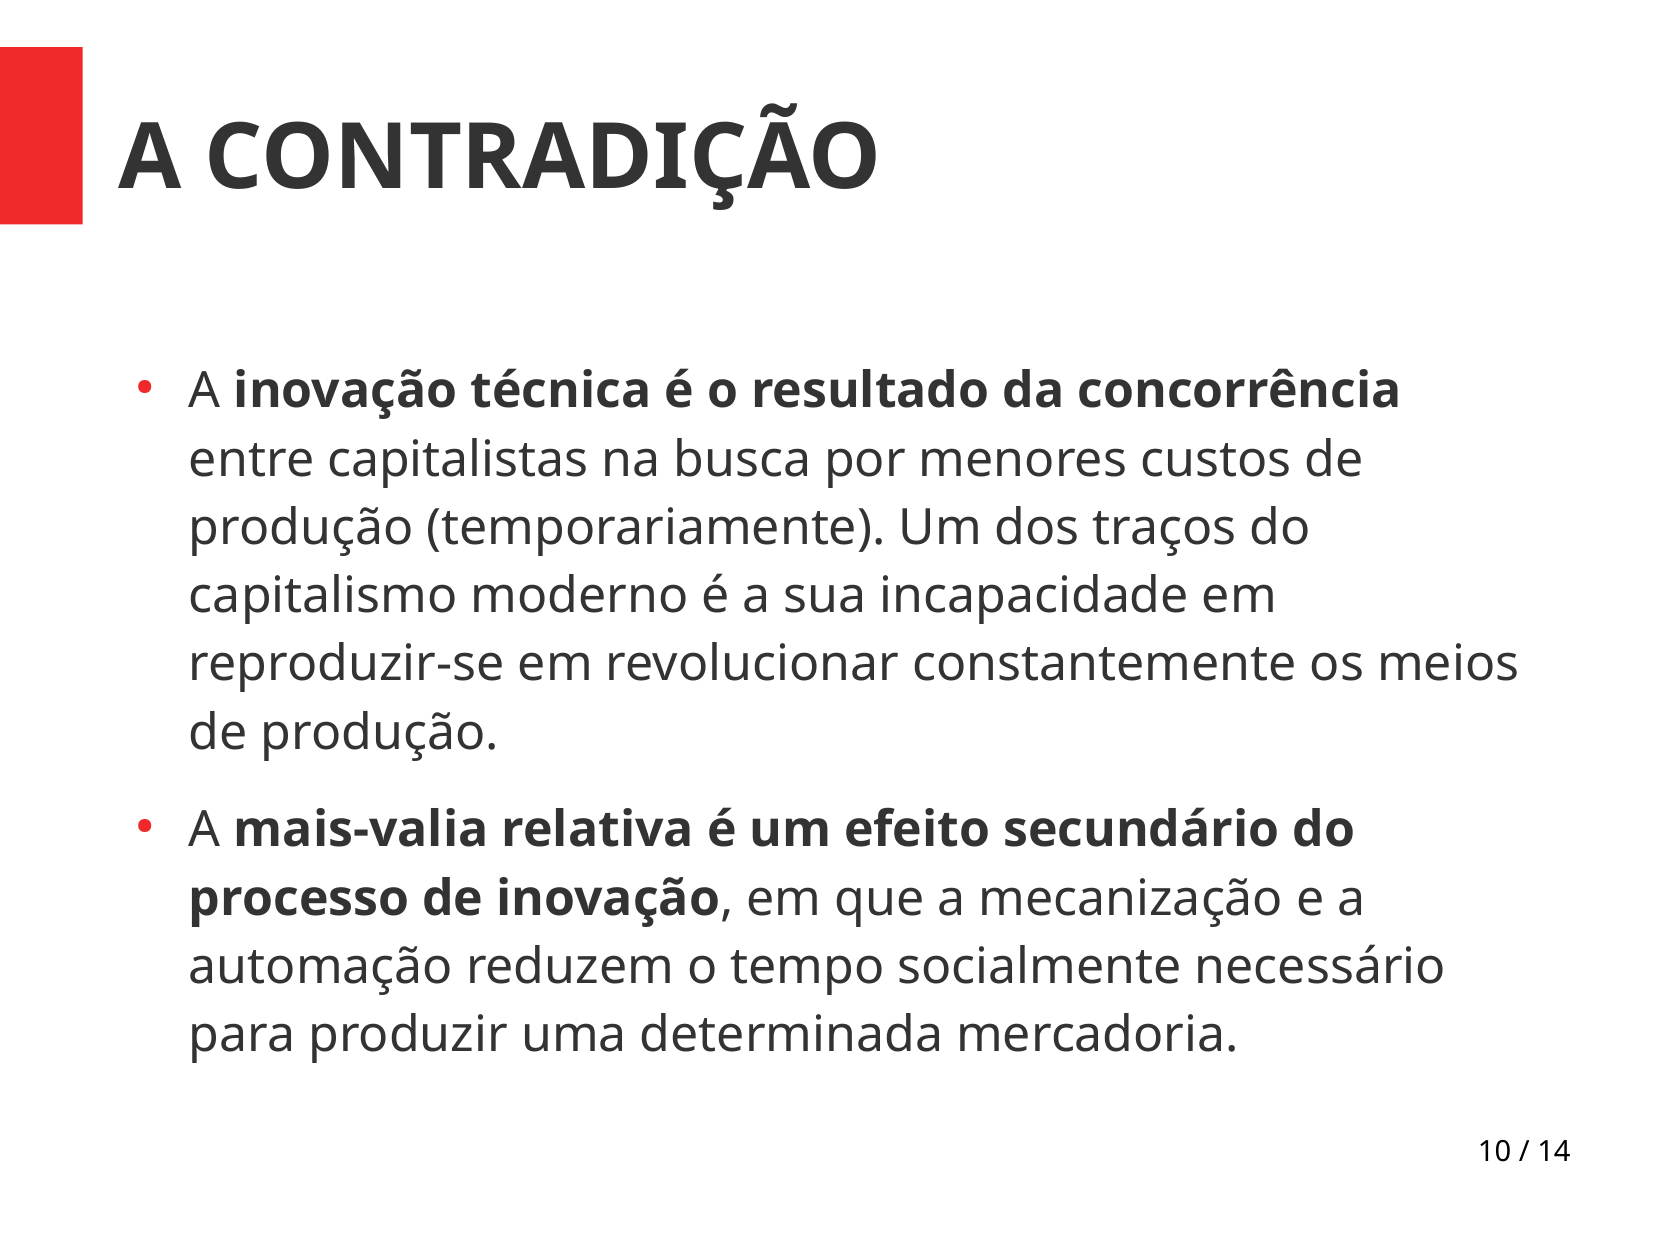

# A CONTRADIÇÃO
A inovação técnica é o resultado da concorrência entre capitalistas na busca por menores custos de produção (temporariamente). Um dos traços do capitalismo moderno é a sua incapacidade em reproduzir-se em revolucionar constantemente os meios de produção.
A mais-valia relativa é um efeito secundário do processo de inovação, em que a mecanização e a automação reduzem o tempo socialmente necessário para produzir uma determinada mercadoria.
10